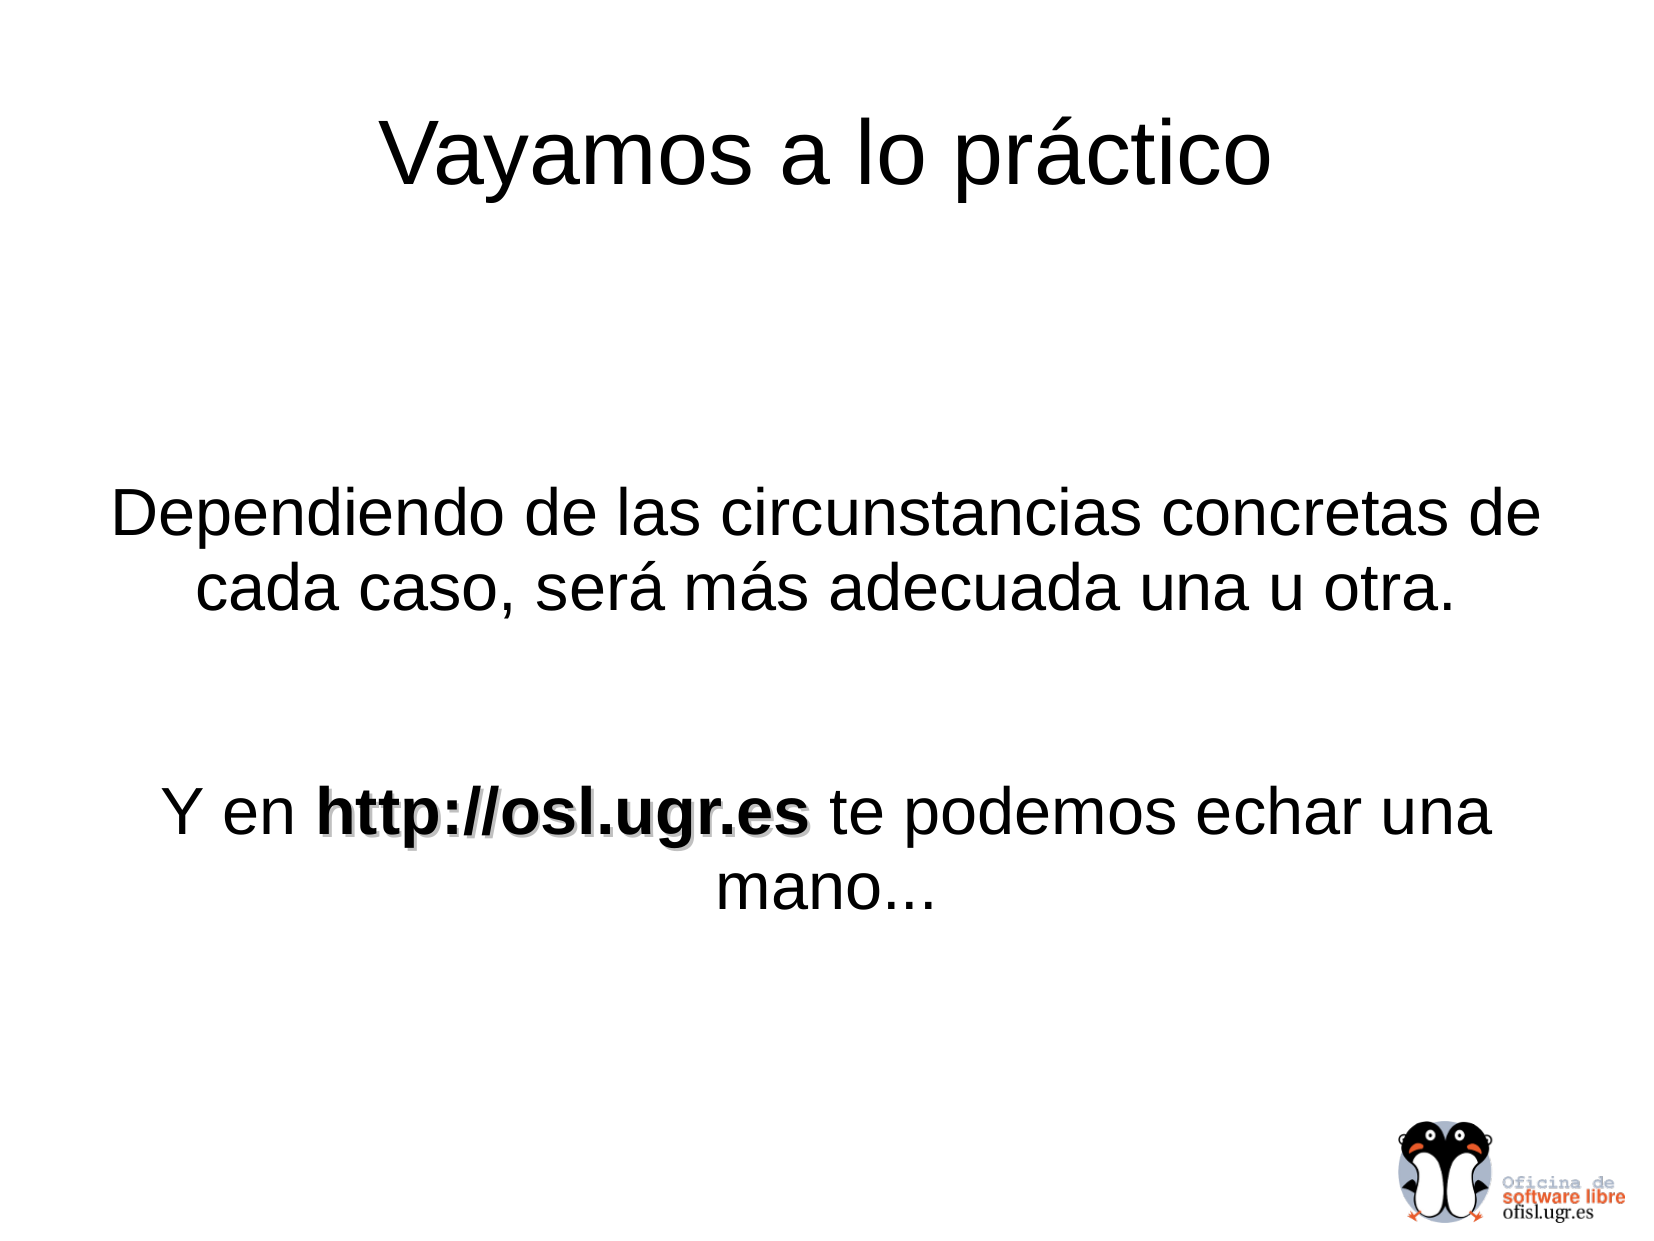

# Vayamos a lo práctico
Dependiendo de las circunstancias concretas de cada caso, será más adecuada una u otra.
Y en http://osl.ugr.es te podemos echar una mano...